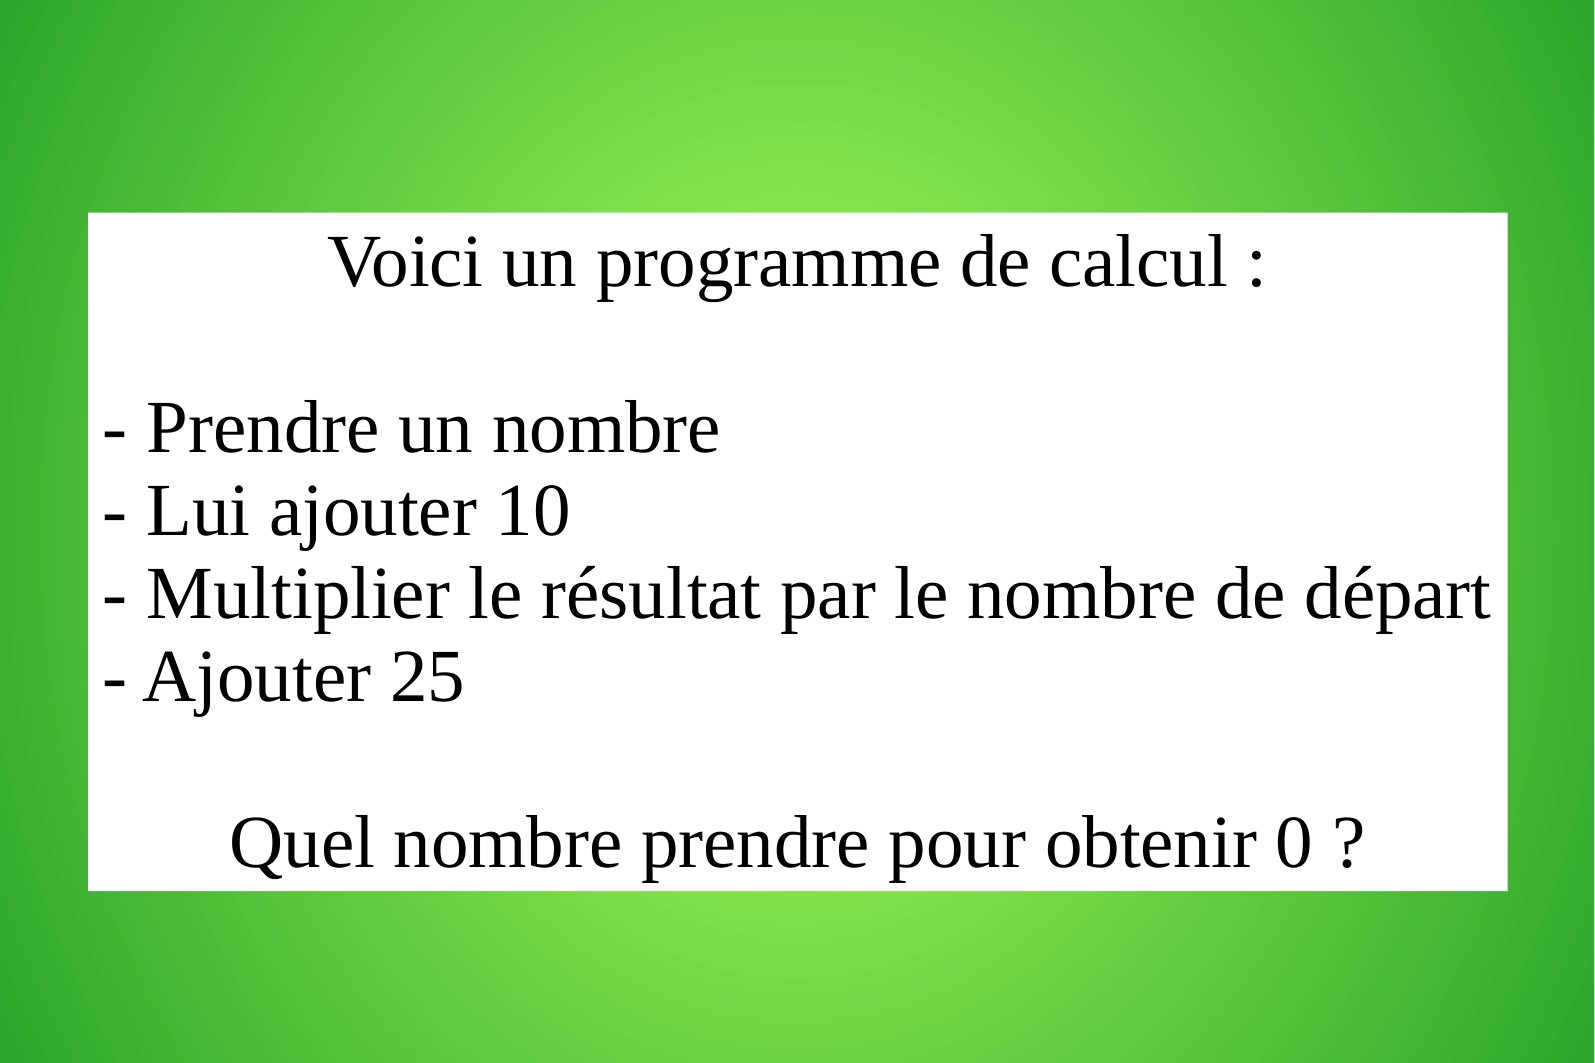

Voici un programme de calcul :
- Prendre un nombre
- Lui ajouter 10
- Multiplier le résultat par le nombre de départ
- Ajouter 25
Quel nombre prendre pour obtenir 0 ?